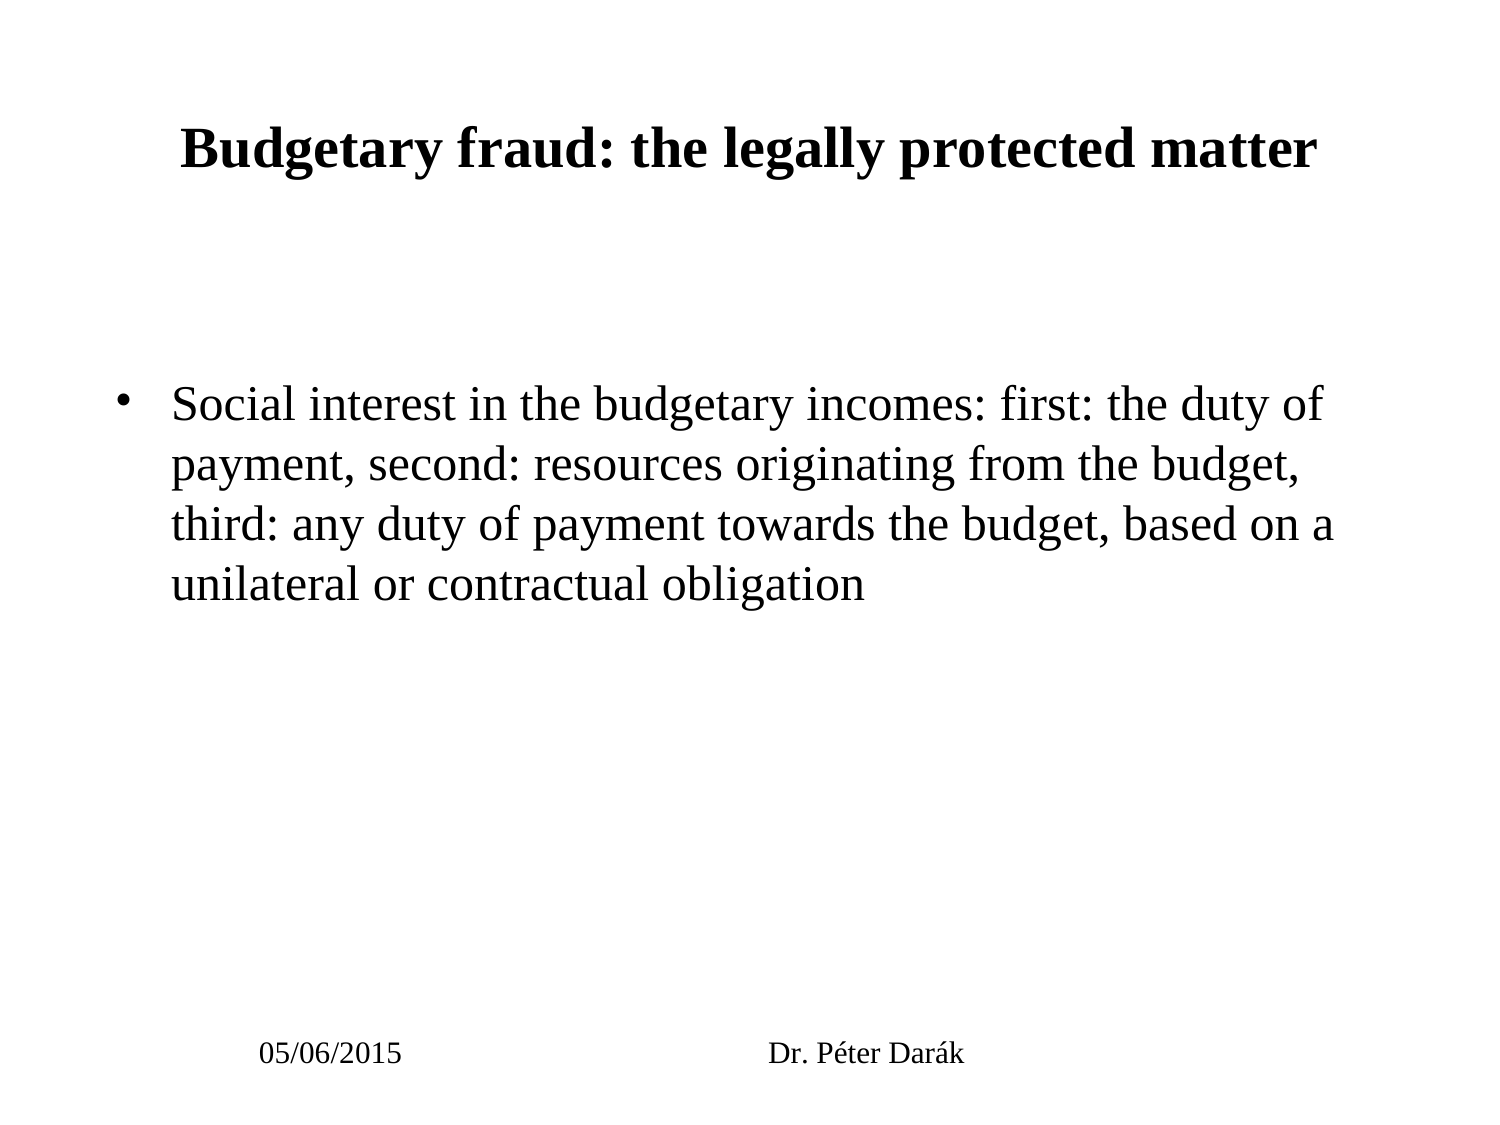

# Budgetary fraud: the legally protected matter
Social interest in the budgetary incomes: first: the duty of payment, second: resources originating from the budget, third: any duty of payment towards the budget, based on a unilateral or contractual obligation
05/06/2015
Dr. Péter Darák